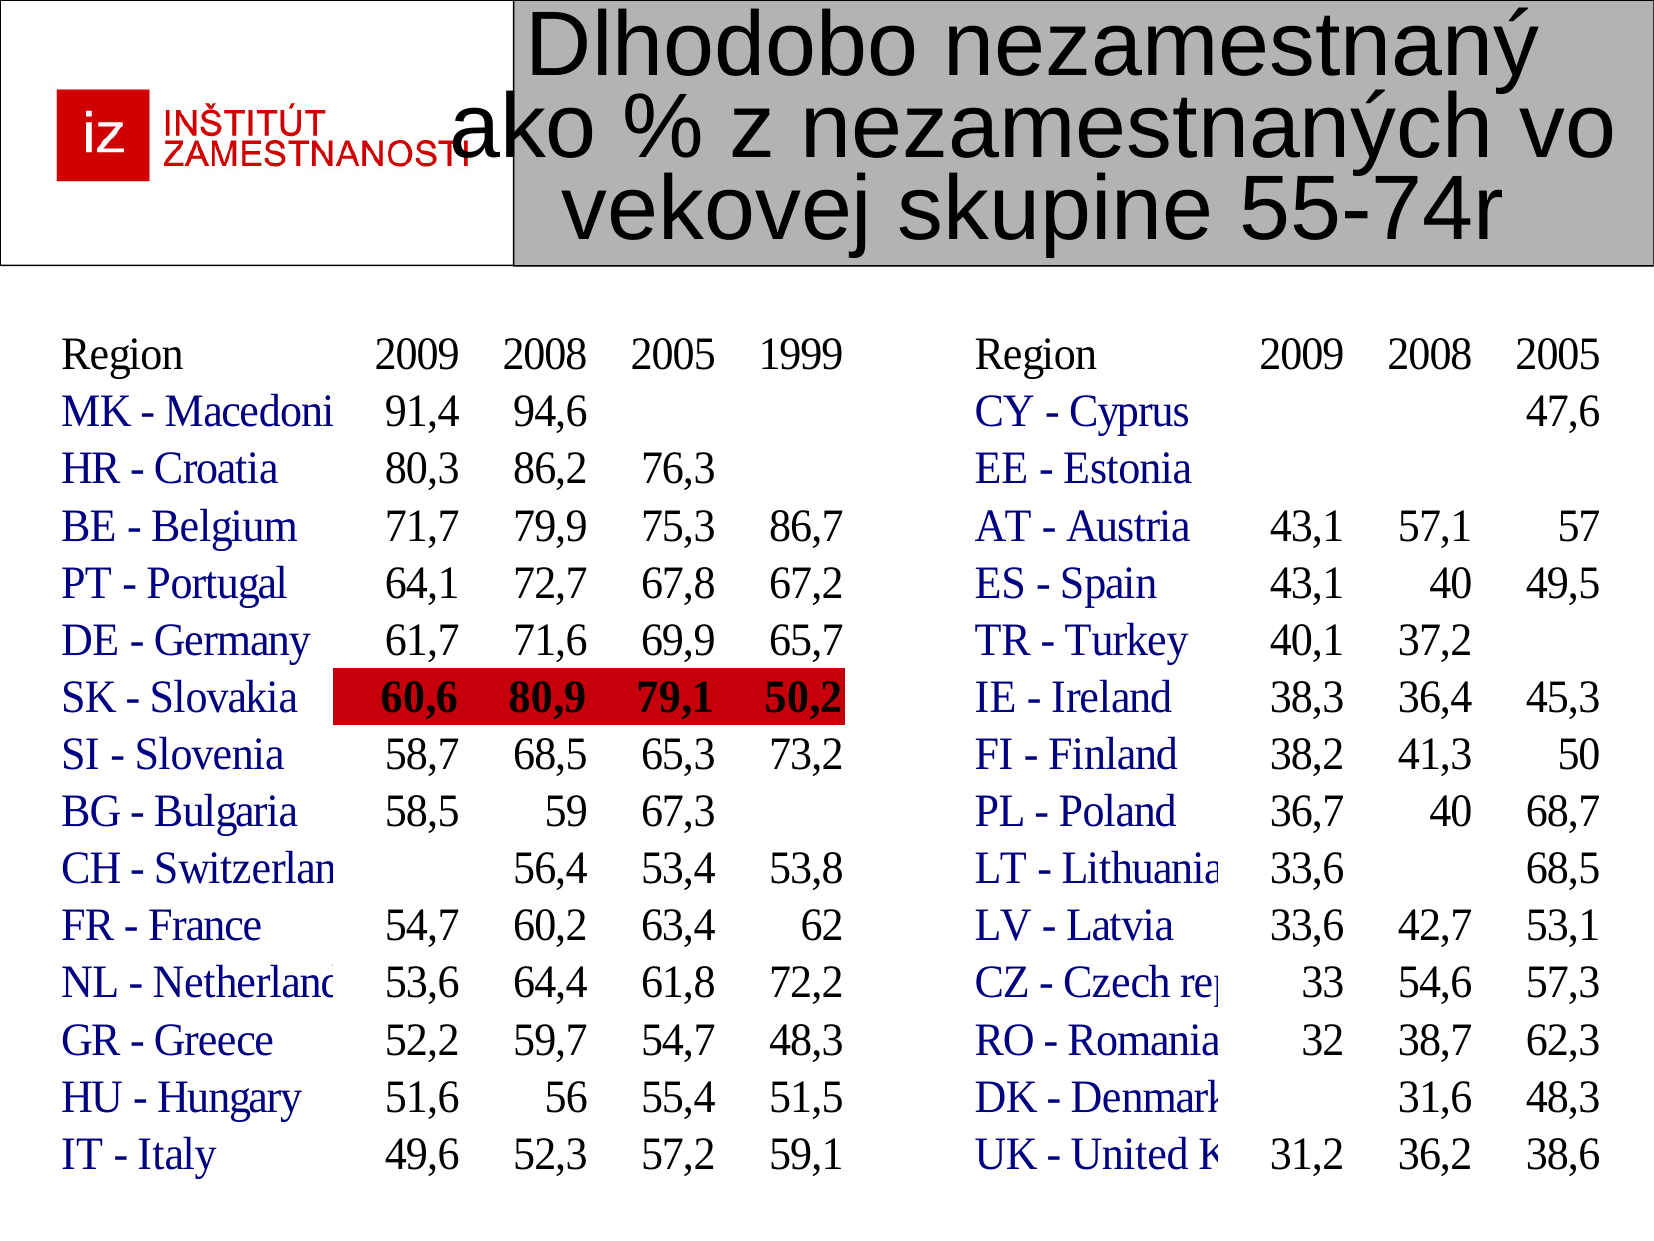

# Dlhodobo nezamestnaný ako % z nezamestnaných vo vekovej skupine 55-74r